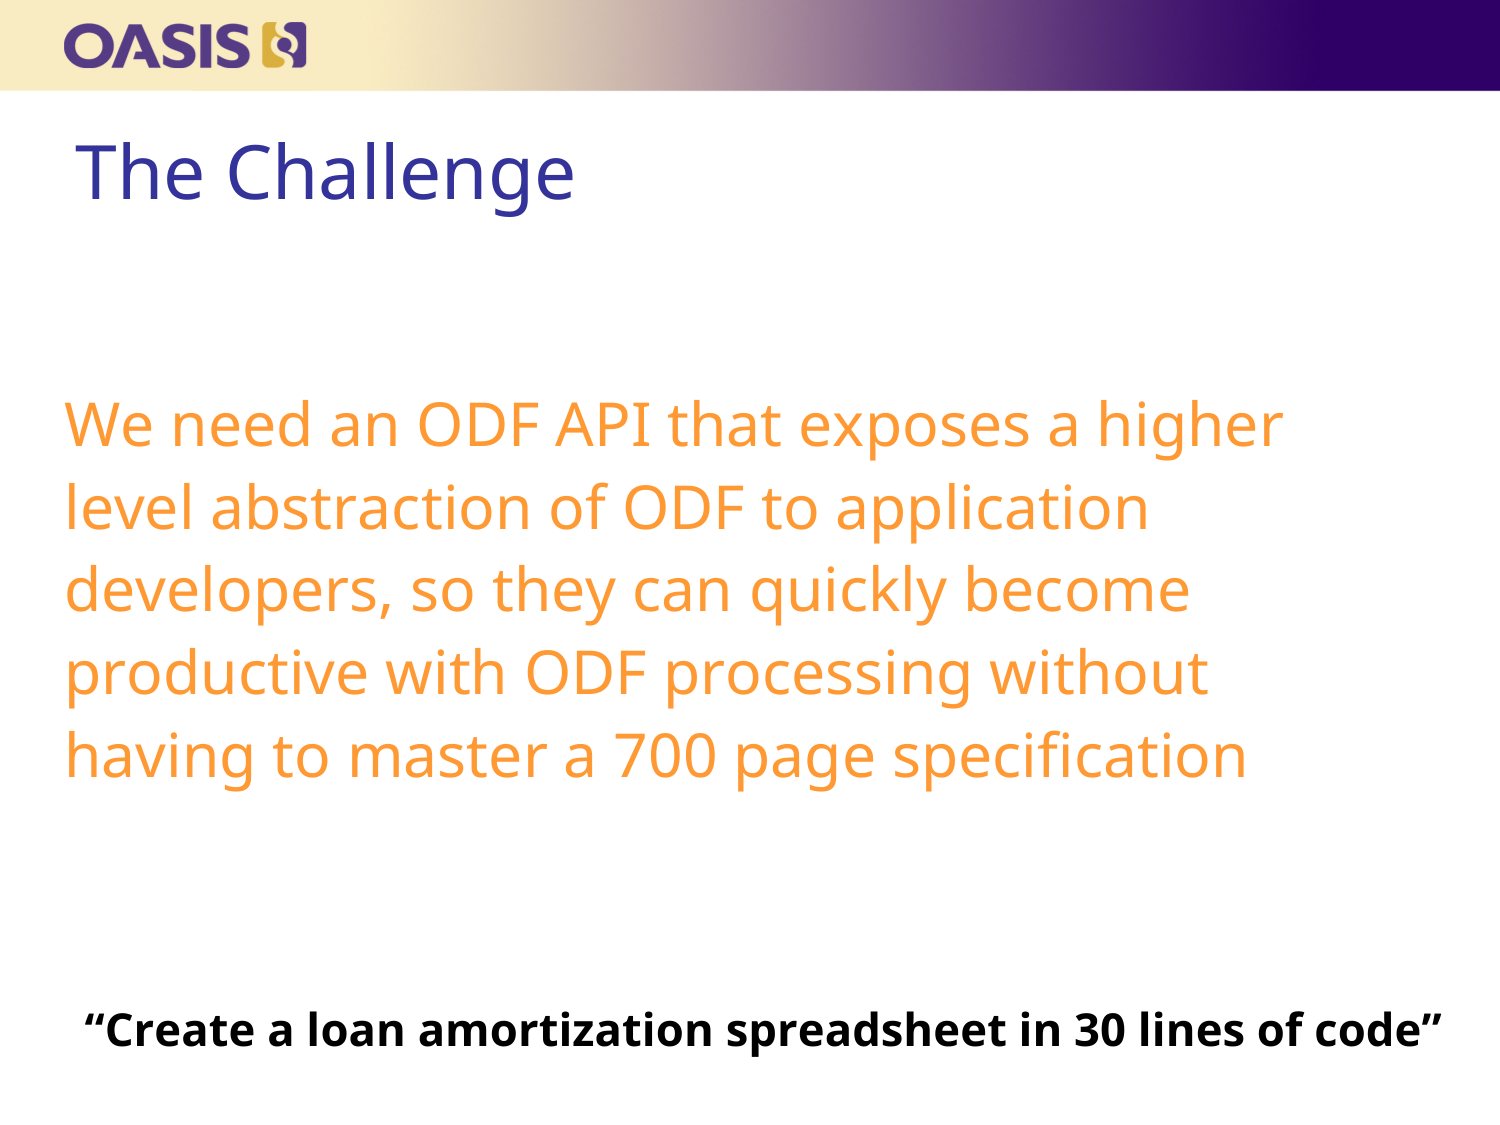

# The Challenge
We need an ODF API that exposes a higher level abstraction of ODF to application developers, so they can quickly become productive with ODF processing without having to master a 700 page specification
“Create a loan amortization spreadsheet in 30 lines of code”